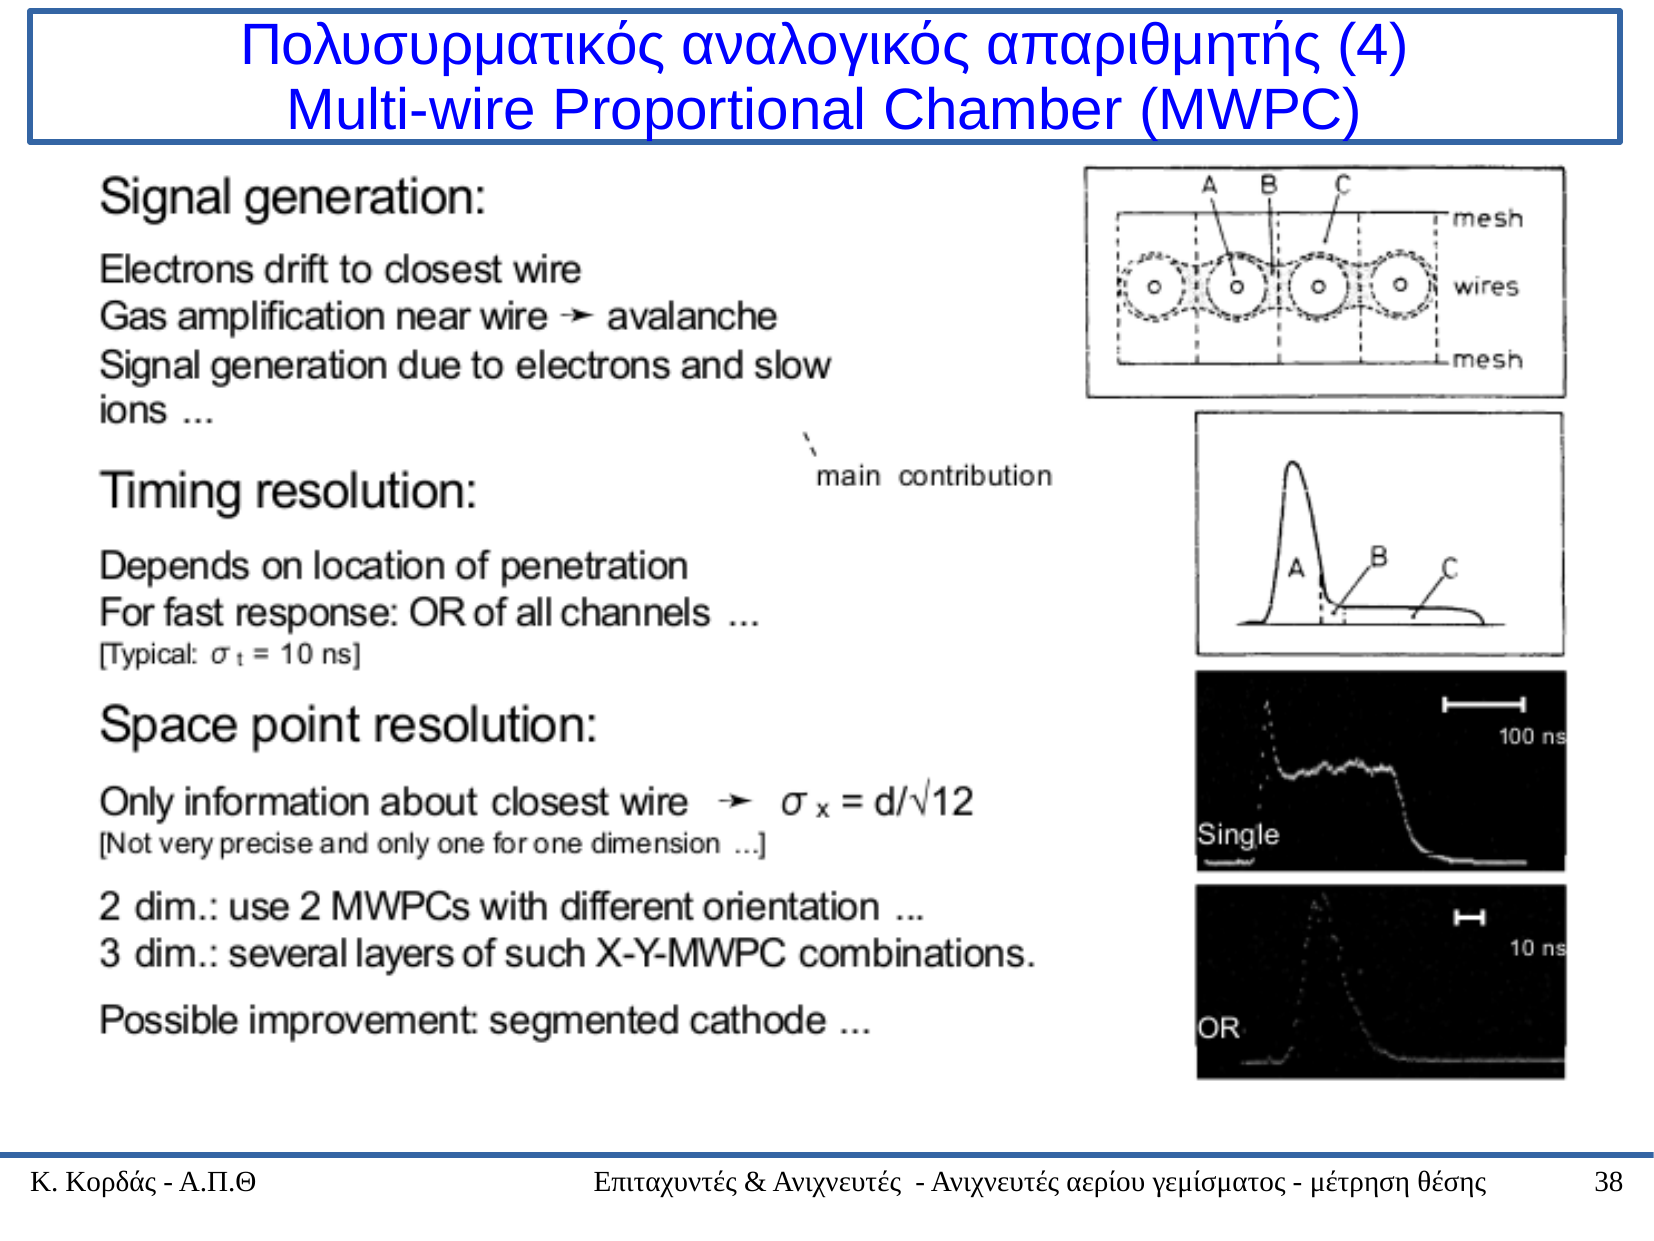

# Πολυσυρματικός αναλογικός απαριθμητής (4) Multi-wire Proportional Chamber (MWPC)
Κ. Κορδάς - Α.Π.Θ
Επιταχυντές & Ανιχνευτές - Ανιχνευτές αερίου γεμίσματος - μέτρηση θέσης
38